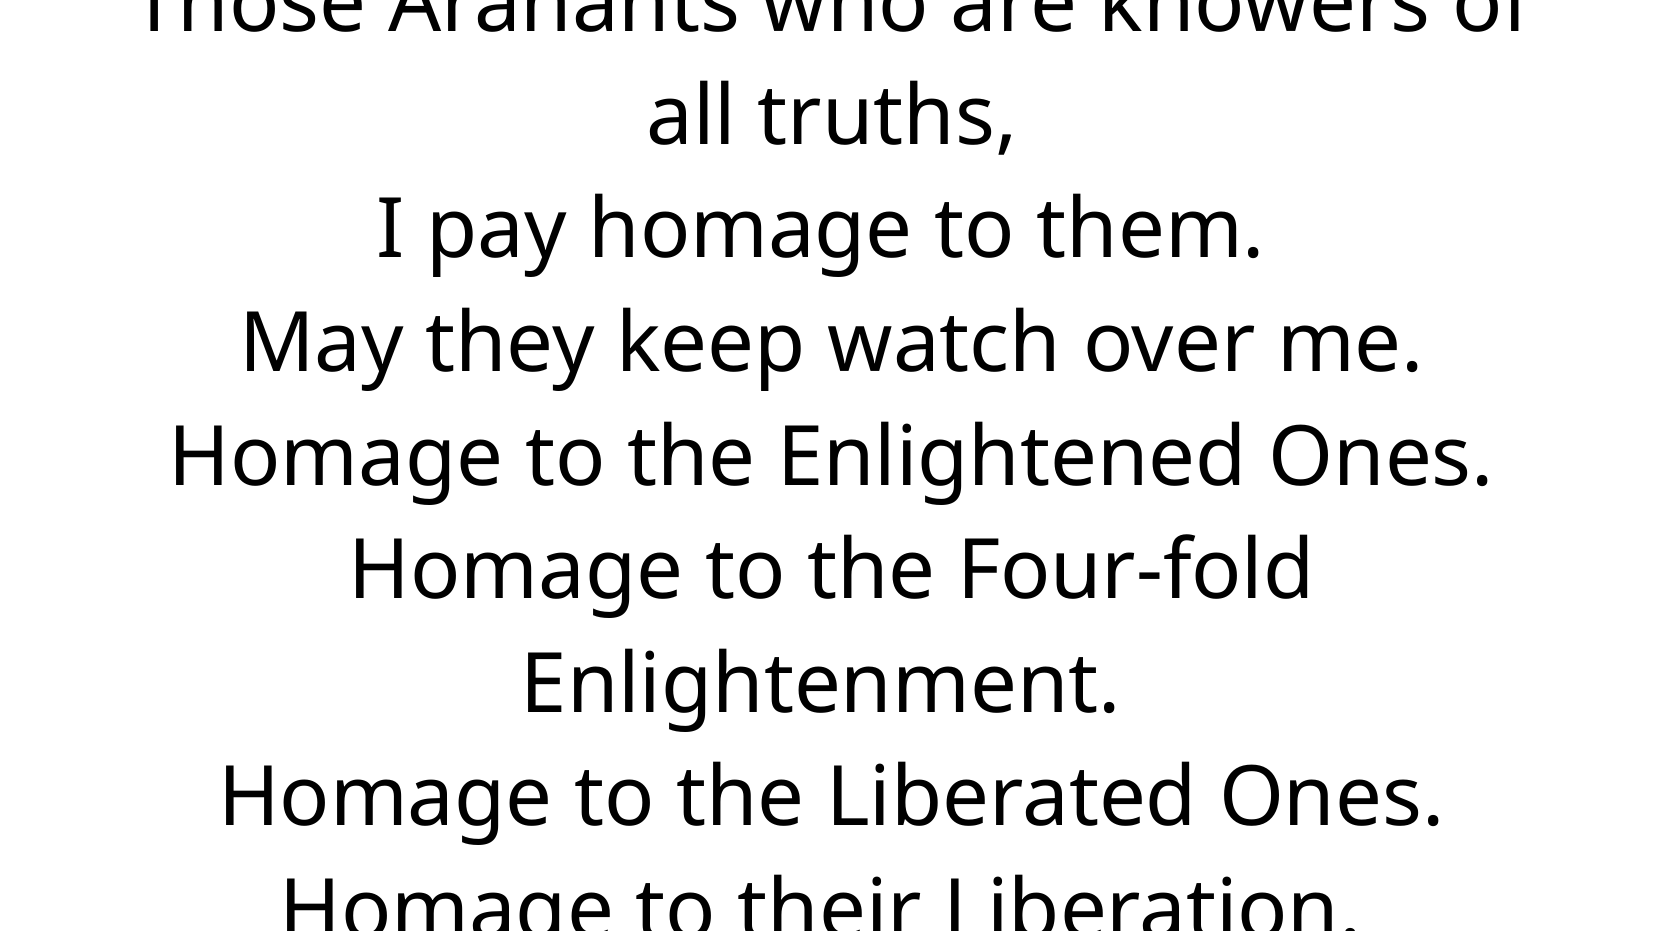

# Those Arahants who are knowers of
all truths,
I pay homage to them.
May they keep watch over me. Homage to the Enlightened Ones. Homage to the Four-fold Enlightenment.
Homage to the Liberated Ones.
Homage to their Liberation.